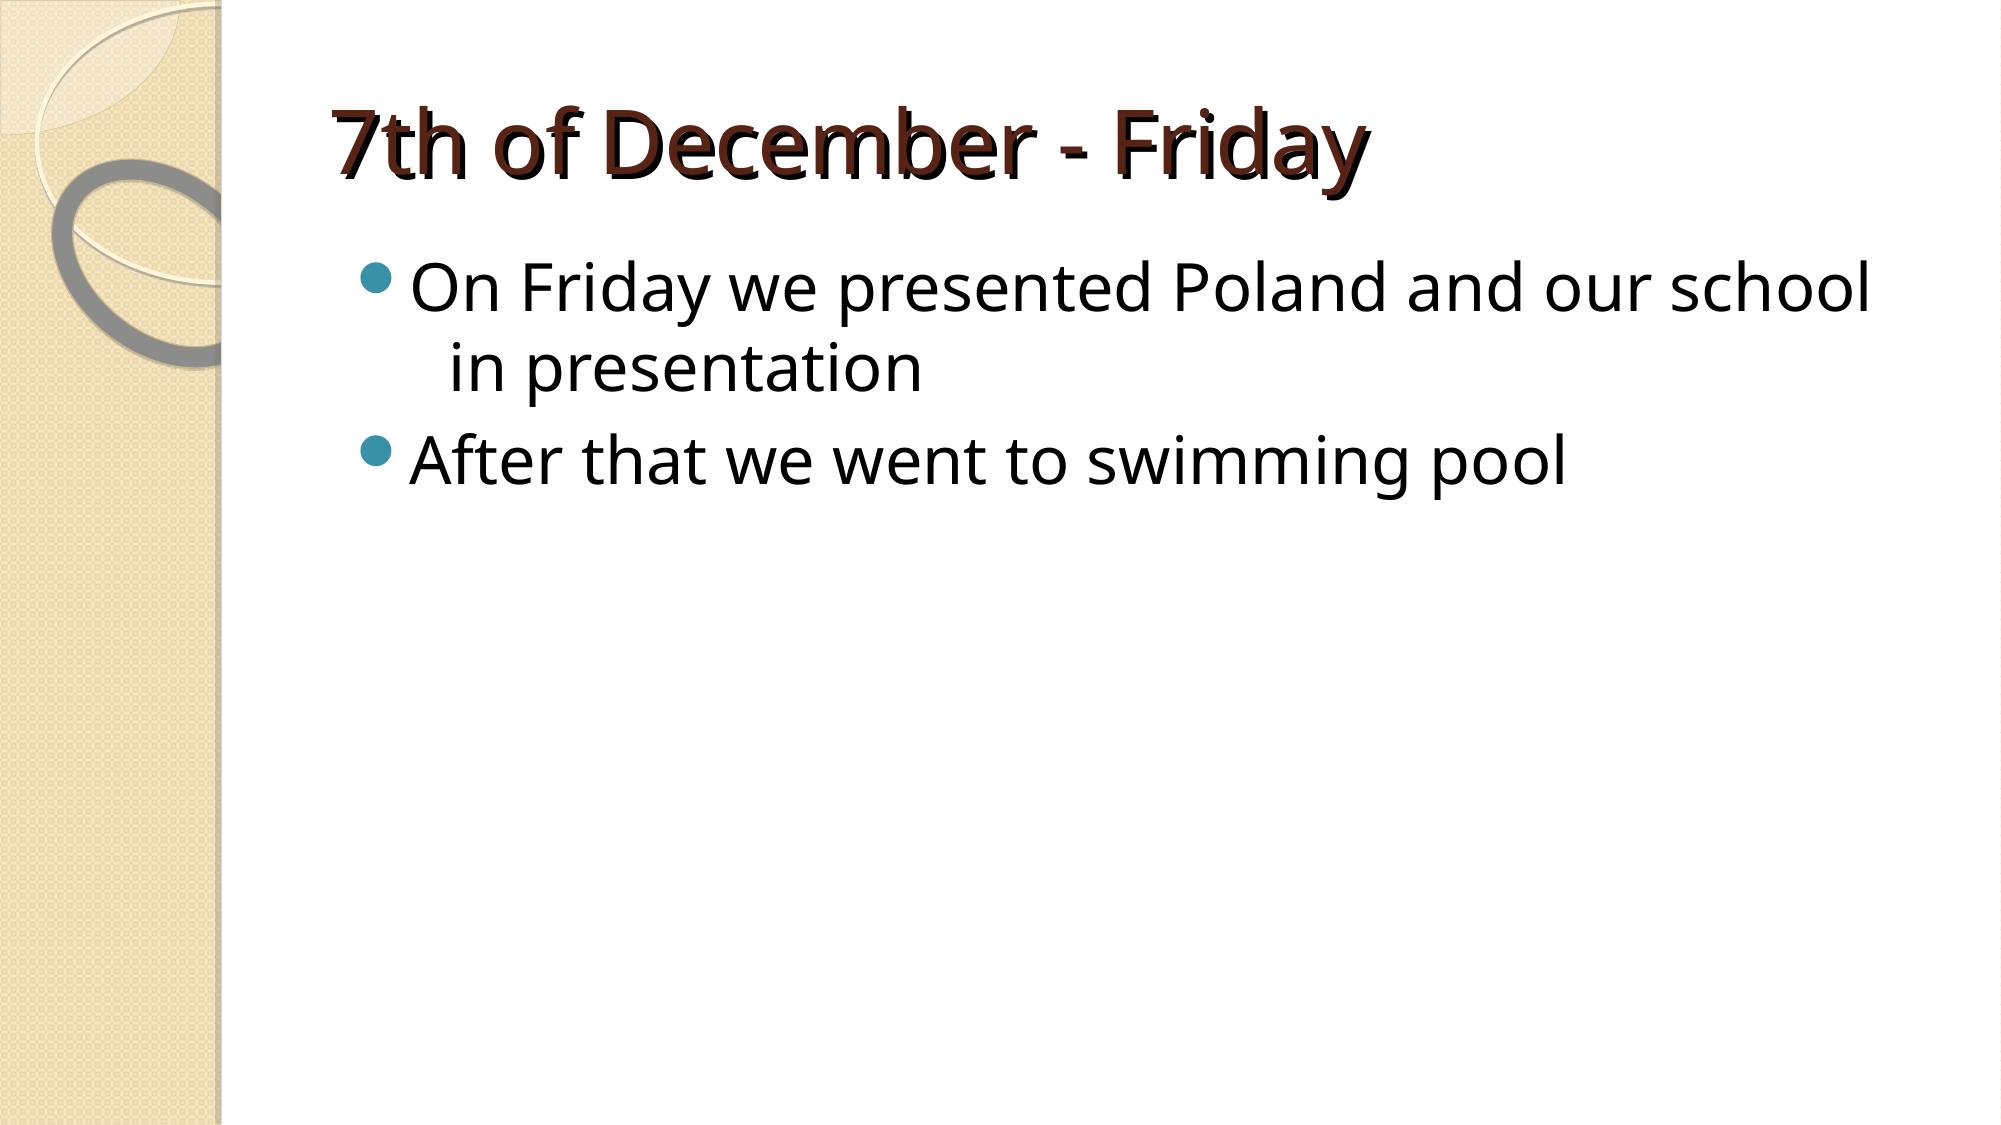

# 7th of December - Friday
On Friday we presented Poland and our school in presentation
After that we went to swimming pool